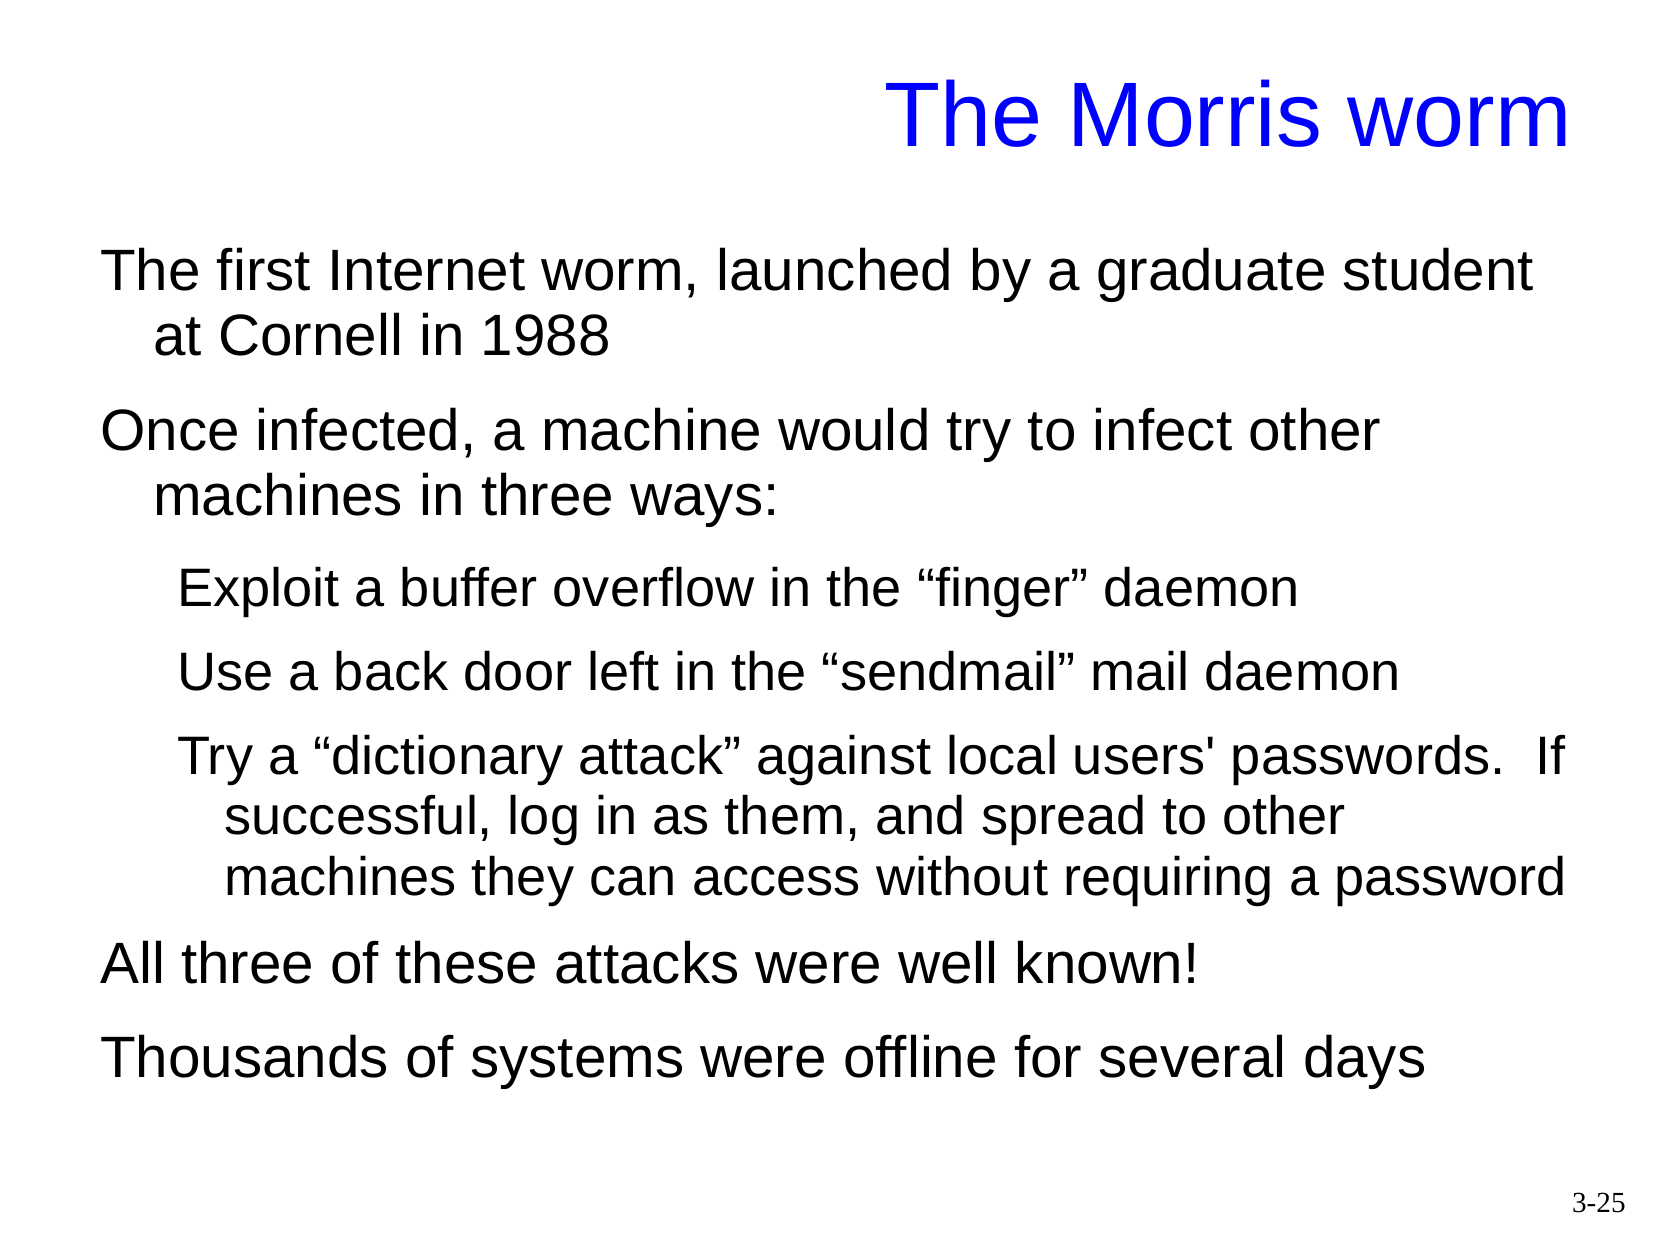

# The Morris worm
The first Internet worm, launched by a graduate student at Cornell in 1988
Once infected, a machine would try to infect other machines in three ways:
Exploit a buffer overflow in the “finger” daemon
Use a back door left in the “sendmail” mail daemon
Try a “dictionary attack” against local users' passwords. If successful, log in as them, and spread to other machines they can access without requiring a password
All three of these attacks were well known!
Thousands of systems were offline for several days